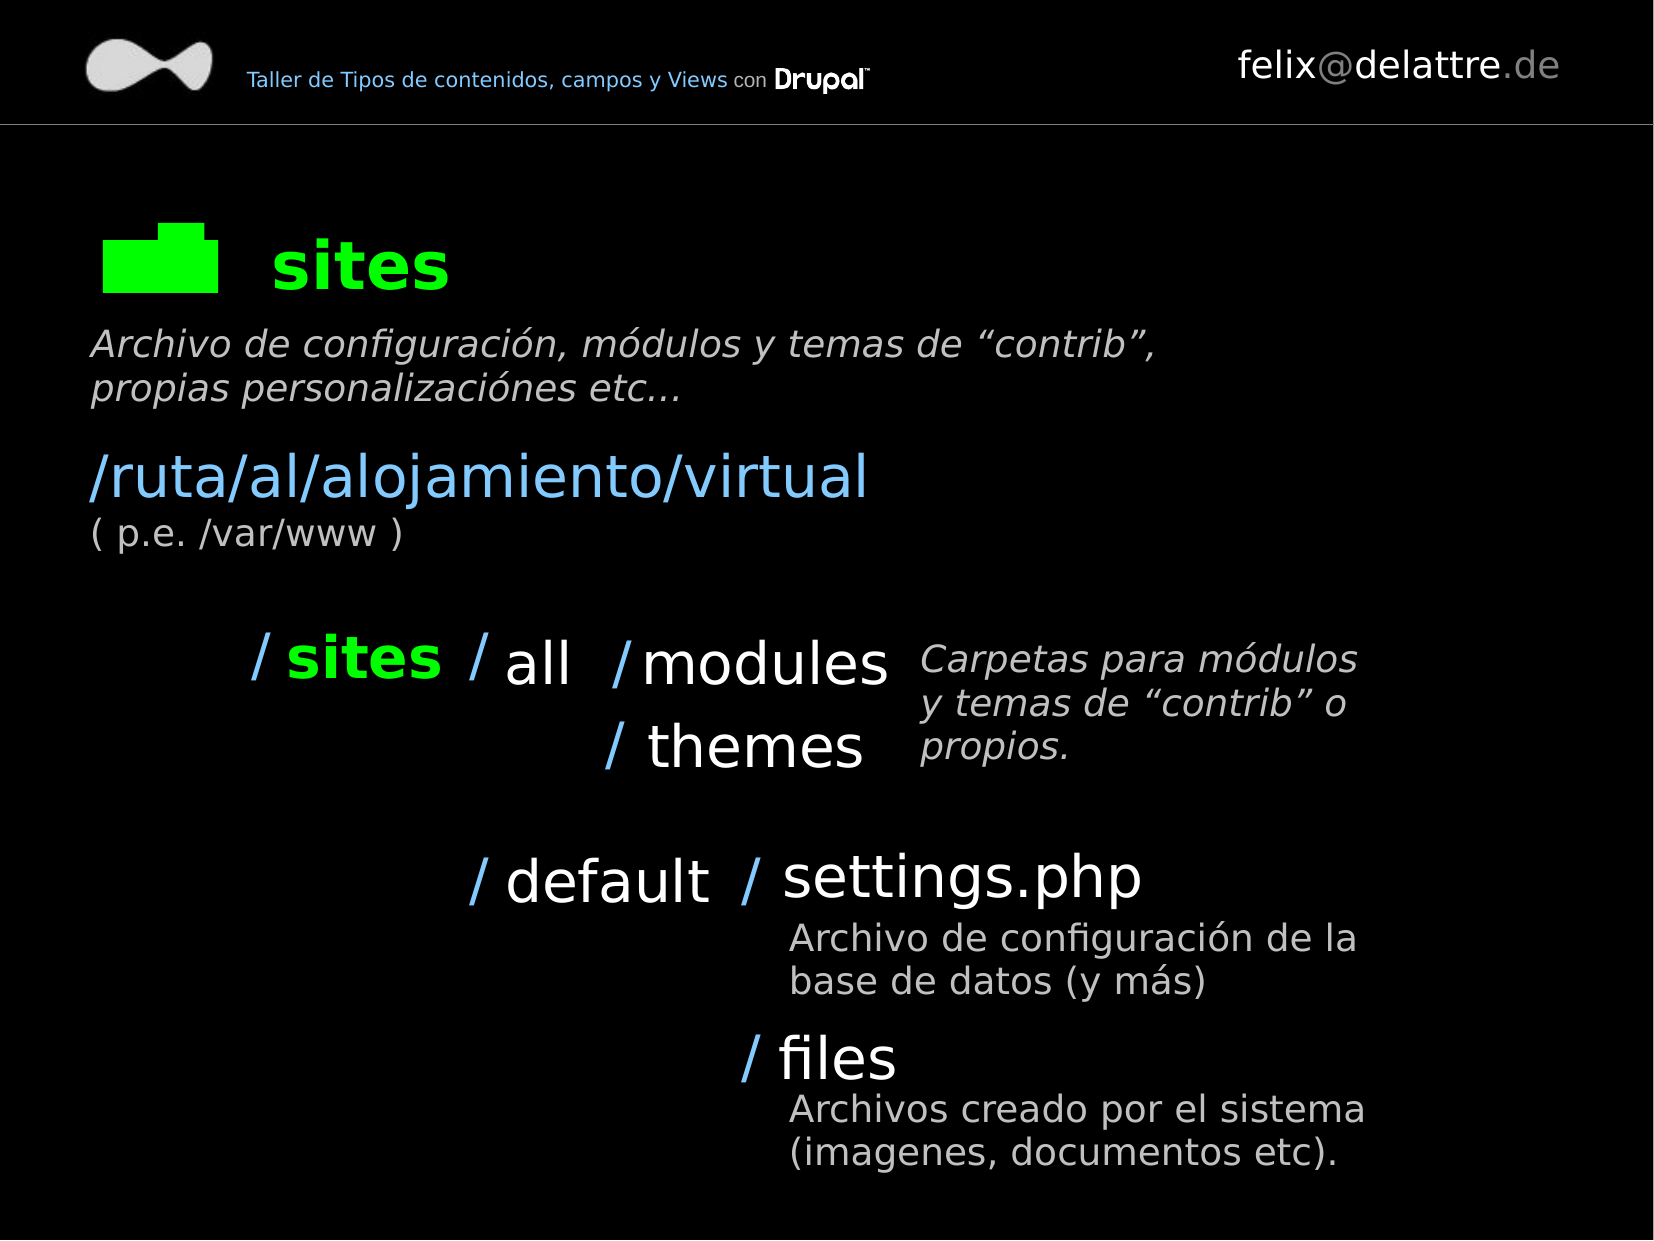

sites
Archivo de configuración, módulos y temas de “contrib”,
propias personalizaciónes etc...
/ruta/al/alojamiento/virtual
( p.e. /var/www )
/
/
/
sites
Carpetas para módulos y temas de “contrib” o propios.
all
modules
/
themes
/
/
settings.php
default
Archivo de configuración de la base de datos (y más)
/
files
Archivos creado por el sistema (imagenes, documentos etc).